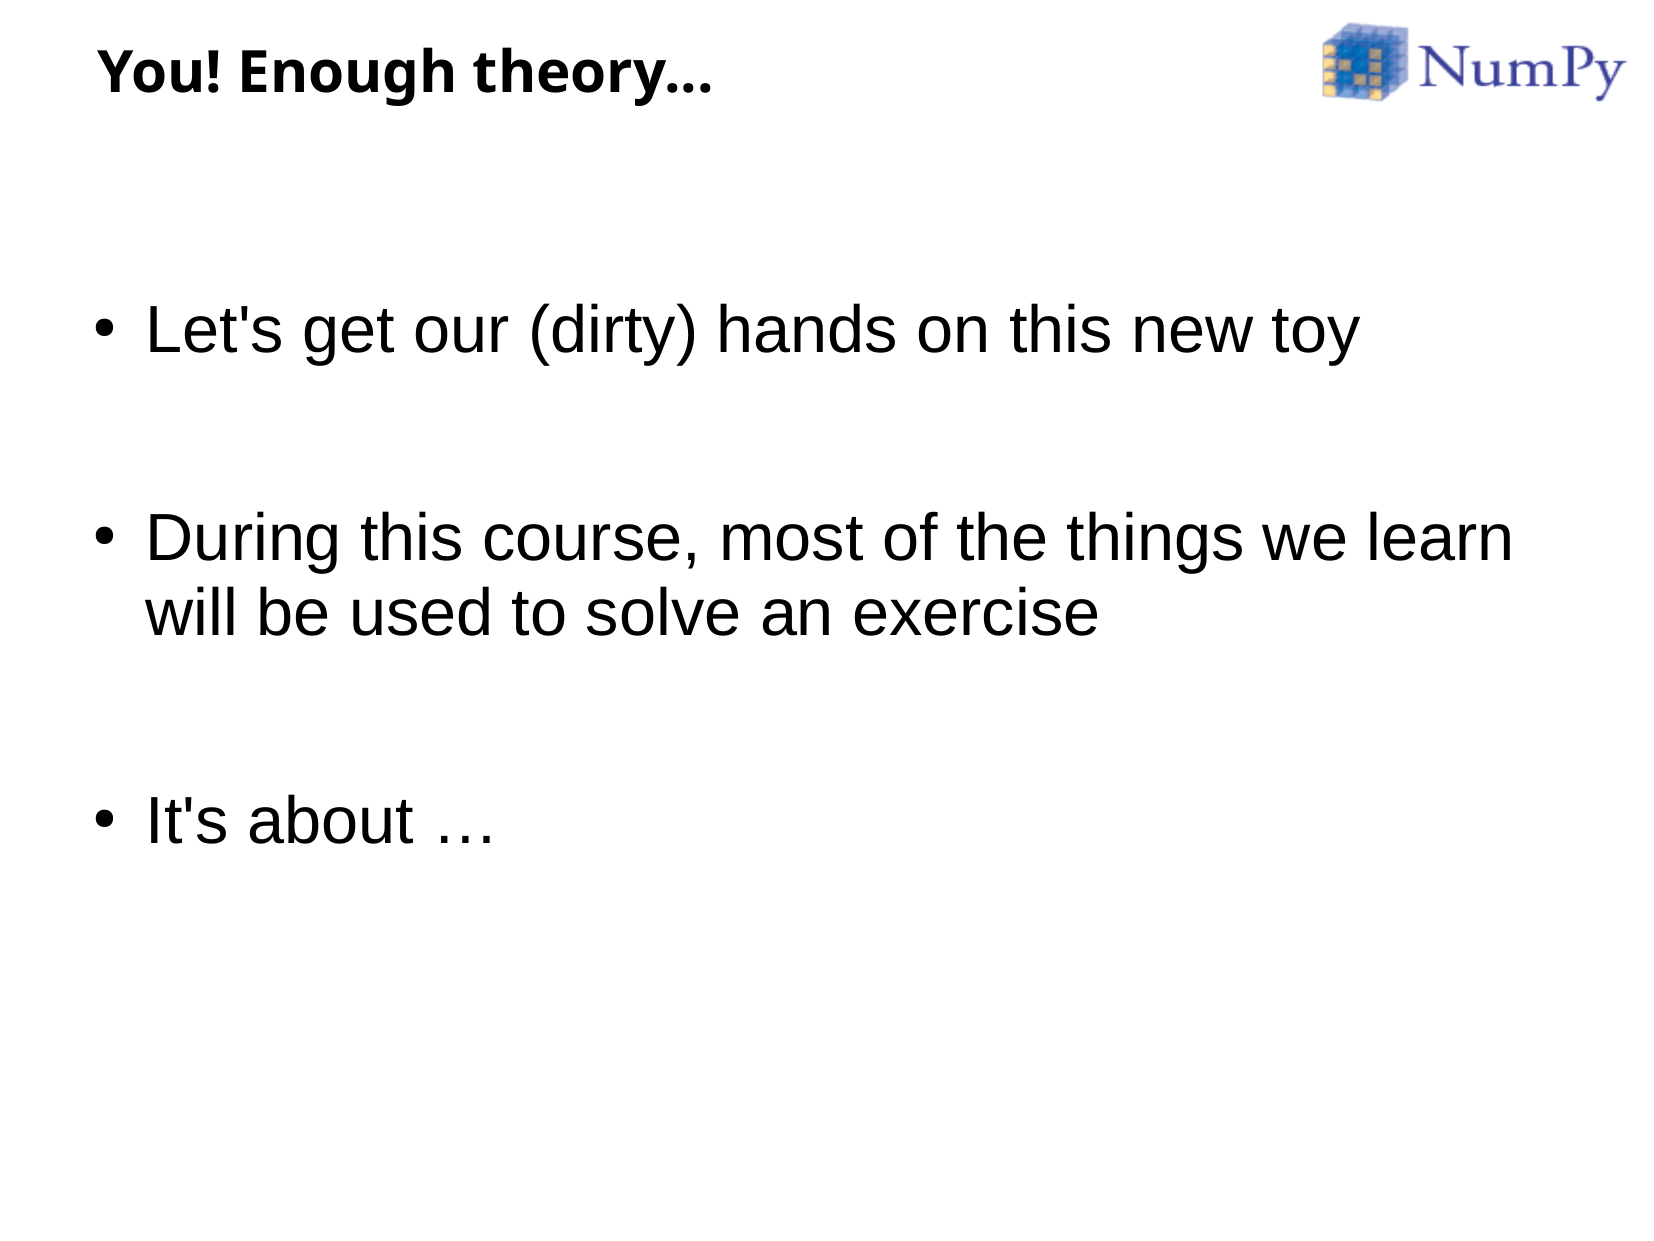

# You! Enough theory...
Let's get our (dirty) hands on this new toy
During this course, most of the things we learn will be used to solve an exercise
It's about …